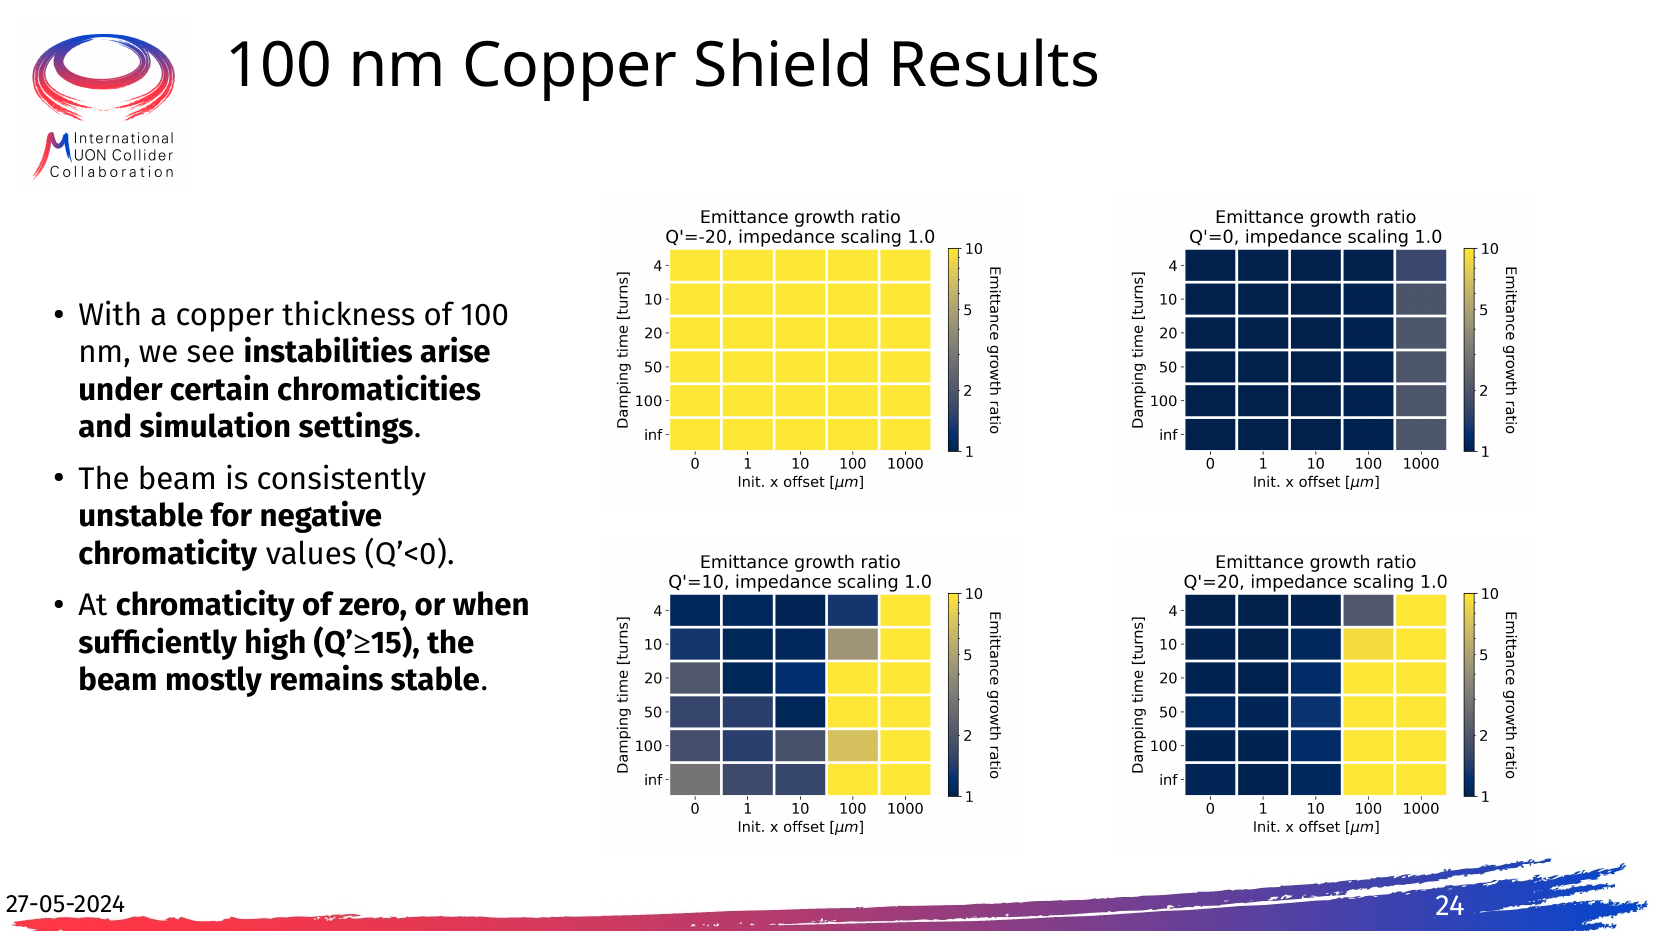

# 100 nm Copper Shield Results
With a copper thickness of 100 nm, we see instabilities arise under certain chromaticities and simulation settings.
The beam is consistently unstable for negative chromaticity values (Q’<0).
At chromaticity of zero, or when sufficiently high (Q’≥15), the beam mostly remains stable.
27-05-2024
24